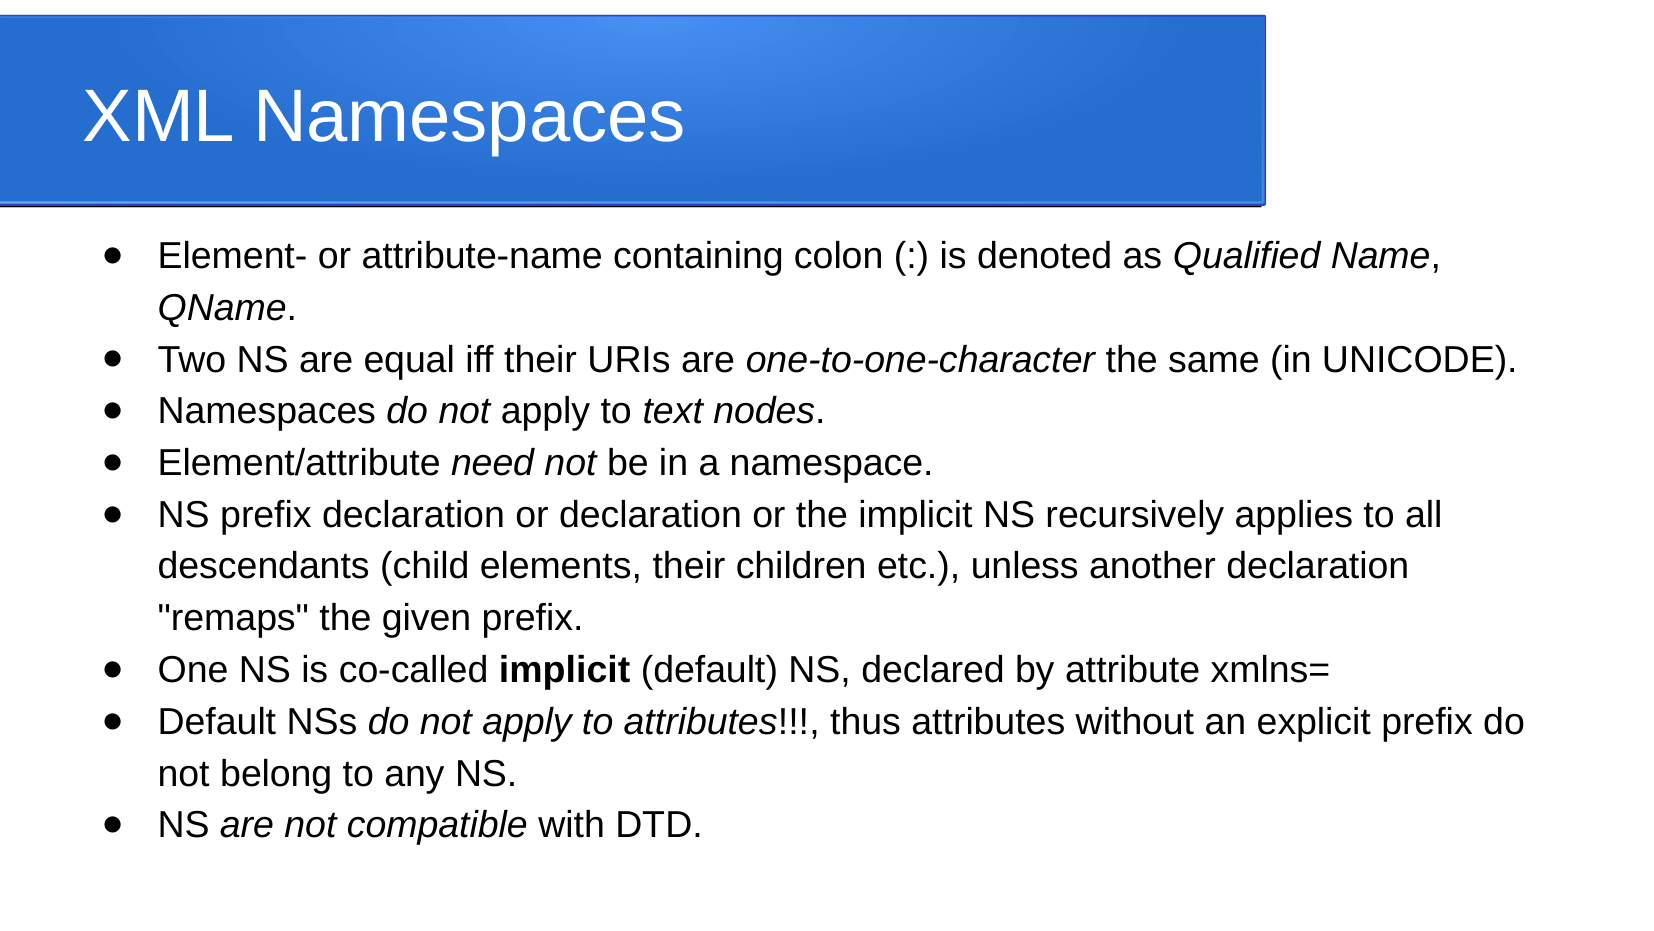

XML Namespaces
Element- or attribute-name containing colon (:) is denoted as Qualified Name, QName.
Two NS are equal iff their URIs are one-to-one-character the same (in UNICODE).
Namespaces do not apply to text nodes.
Element/attribute need not be in a namespace.
NS prefix declaration or declaration or the implicit NS recursively applies to all descendants (child elements, their children etc.), unless another declaration "remaps" the given prefix.
One NS is co-called implicit (default) NS, declared by attribute xmlns=
Default NSs do not apply to attributes!!!, thus attributes without an explicit prefix do not belong to any NS.
NS are not compatible with DTD.